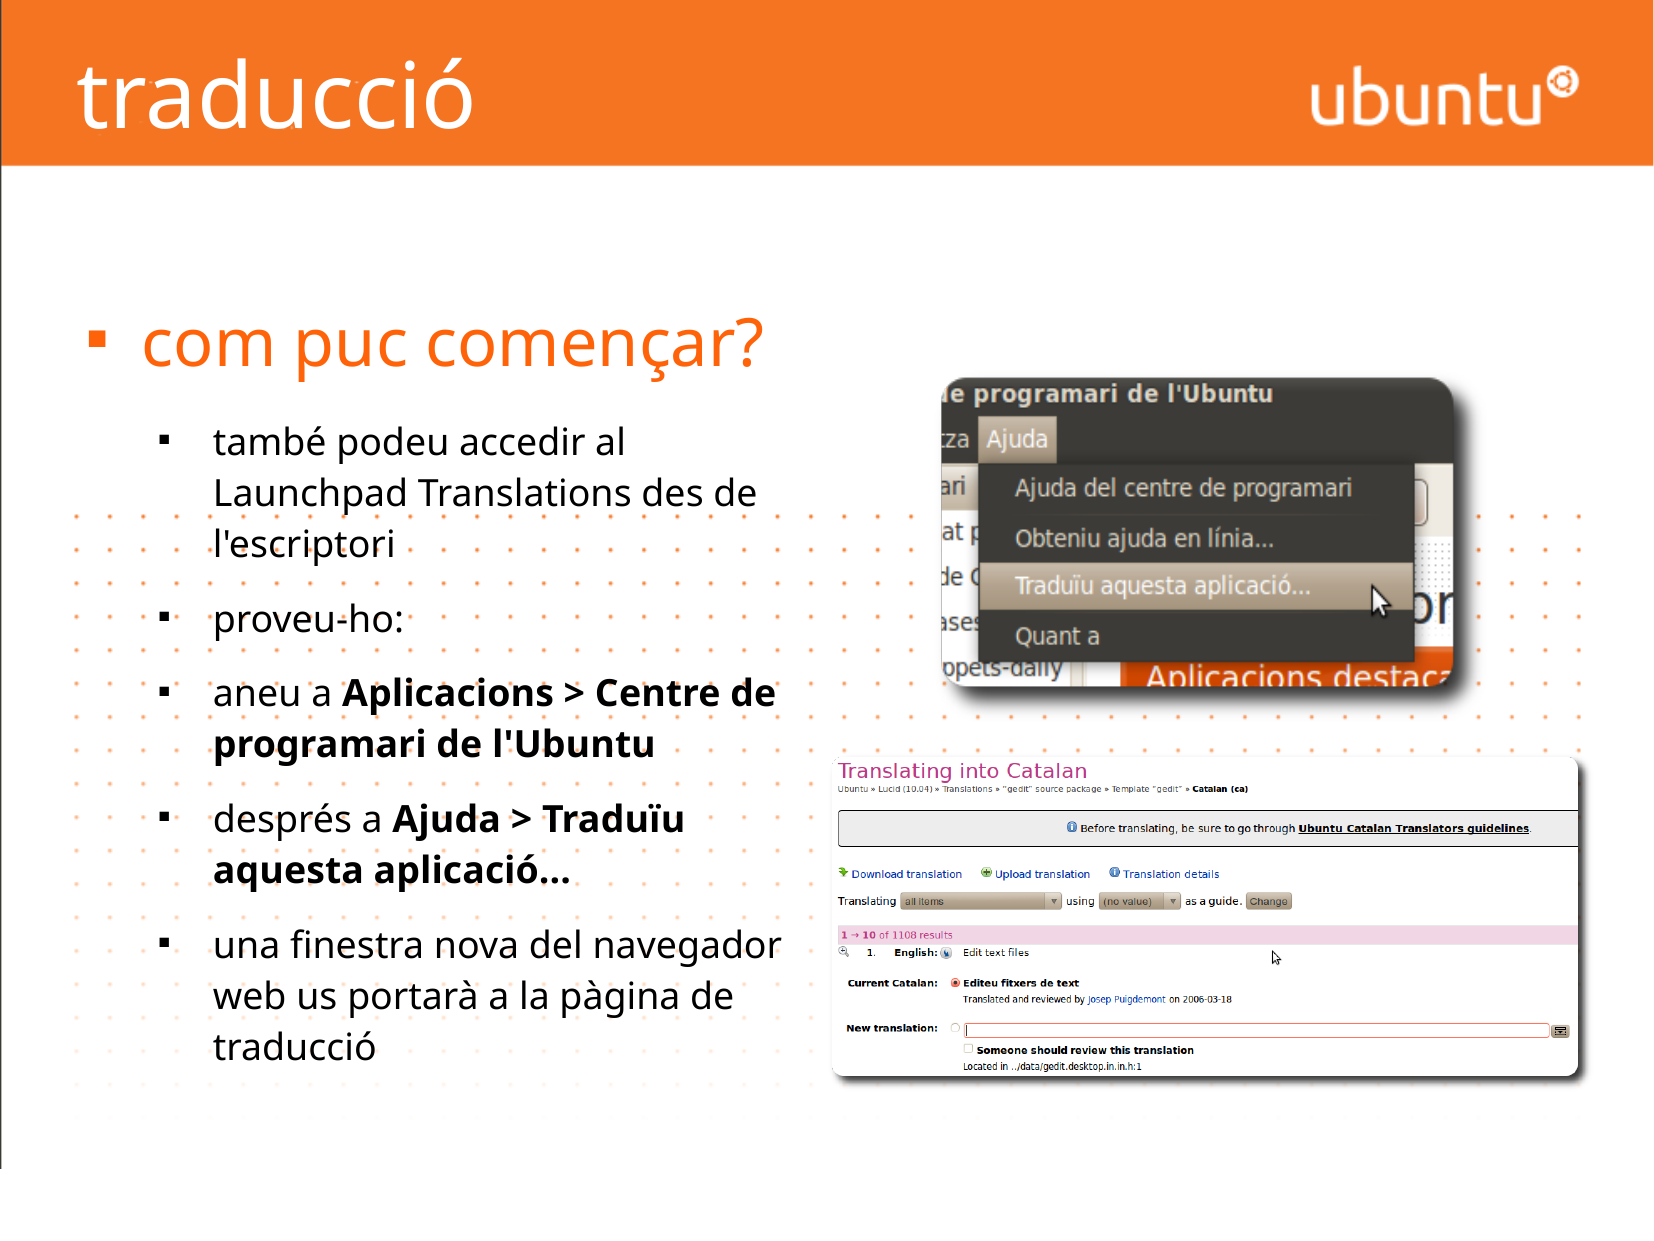

# traducció
com puc començar?
també podeu accedir al Launchpad Translations des de l'escriptori
proveu-ho:
aneu a Aplicacions > Centre de programari de l'Ubuntu
després a Ajuda > Traduïu aquesta aplicació...
una finestra nova del navegador web us portarà a la pàgina de traducció